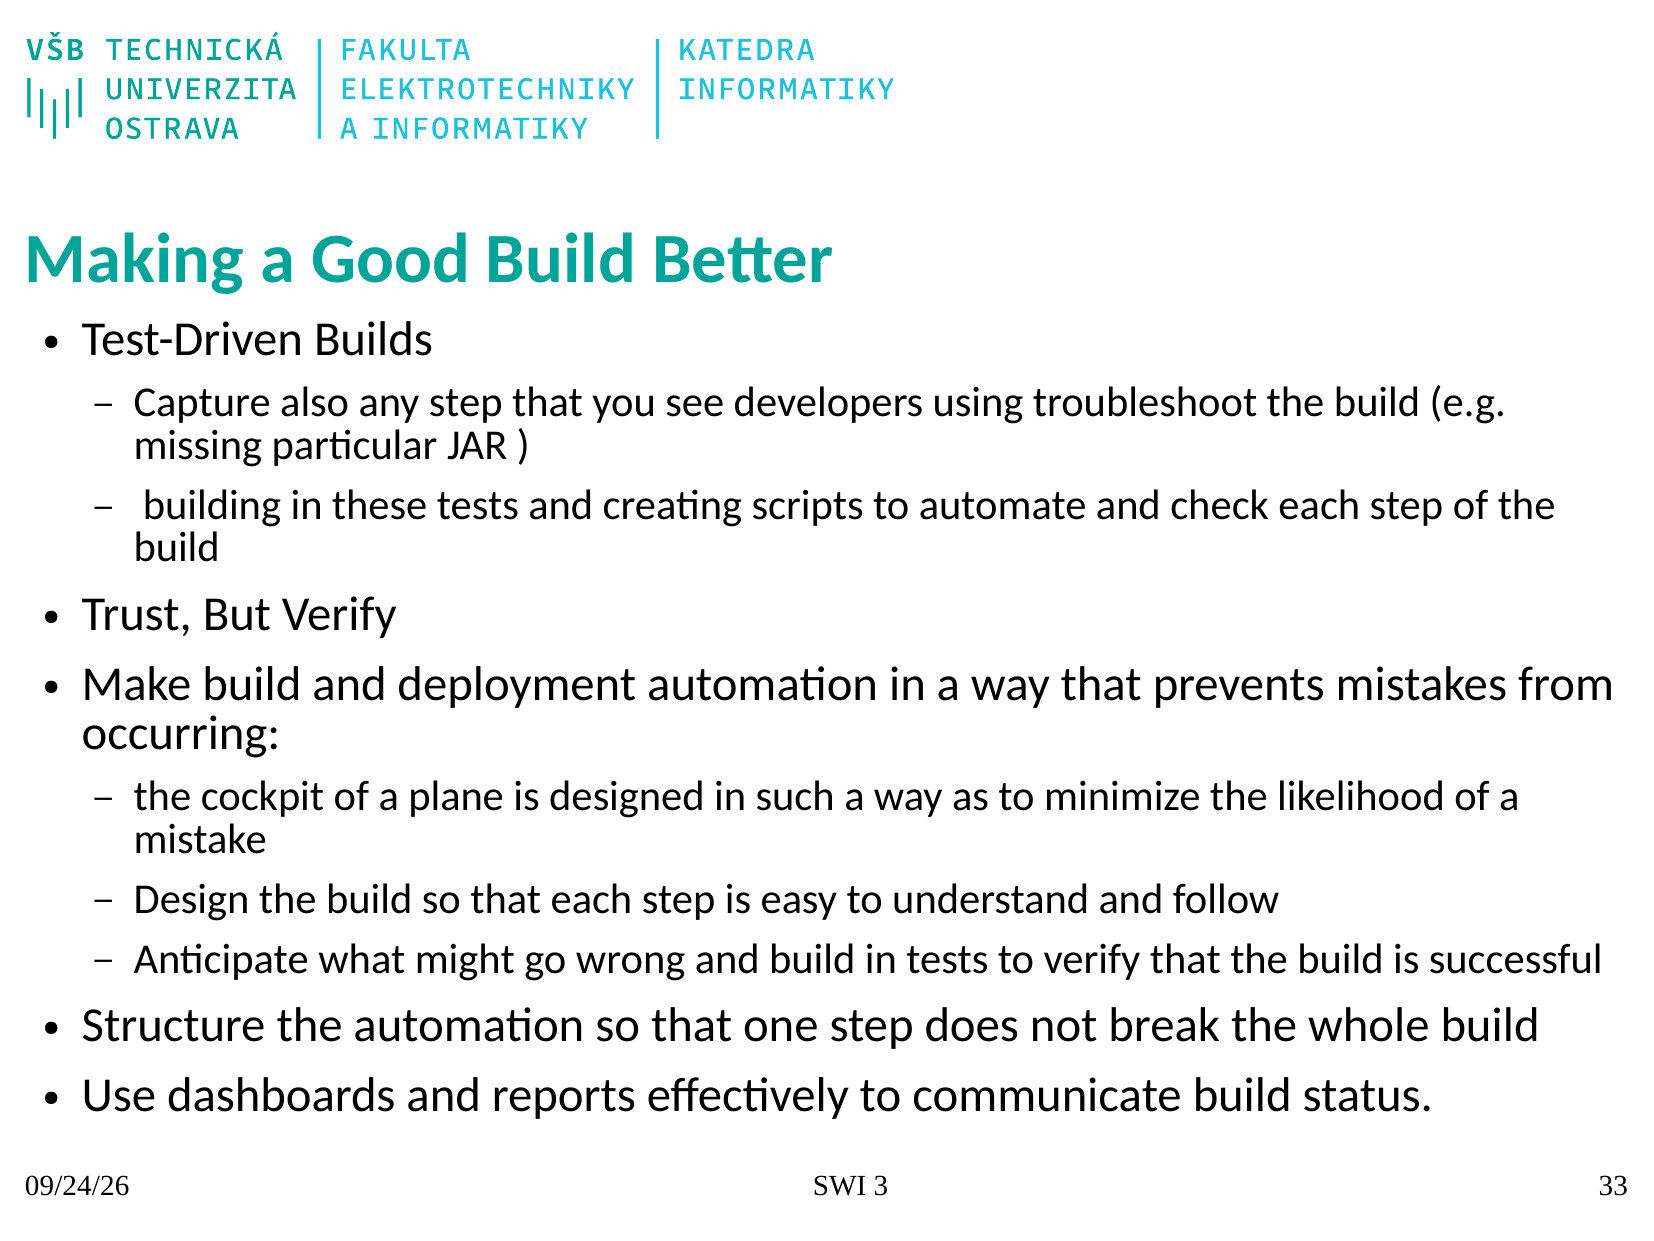

# Making a Good Build Better
Test-Driven Builds
Capture also any step that you see developers using troubleshoot the build (e.g. missing particular JAR )
 building in these tests and creating scripts to automate and check each step of the build
Trust, But Verify
Make build and deployment automation in a way that prevents mistakes from occurring:
the cockpit of a plane is designed in such a way as to minimize the likelihood of a mistake
Design the build so that each step is easy to understand and follow
Anticipate what might go wrong and build in tests to verify that the build is successful
Structure the automation so that one step does not break the whole build
Use dashboards and reports effectively to communicate build status.
SWI 3
33